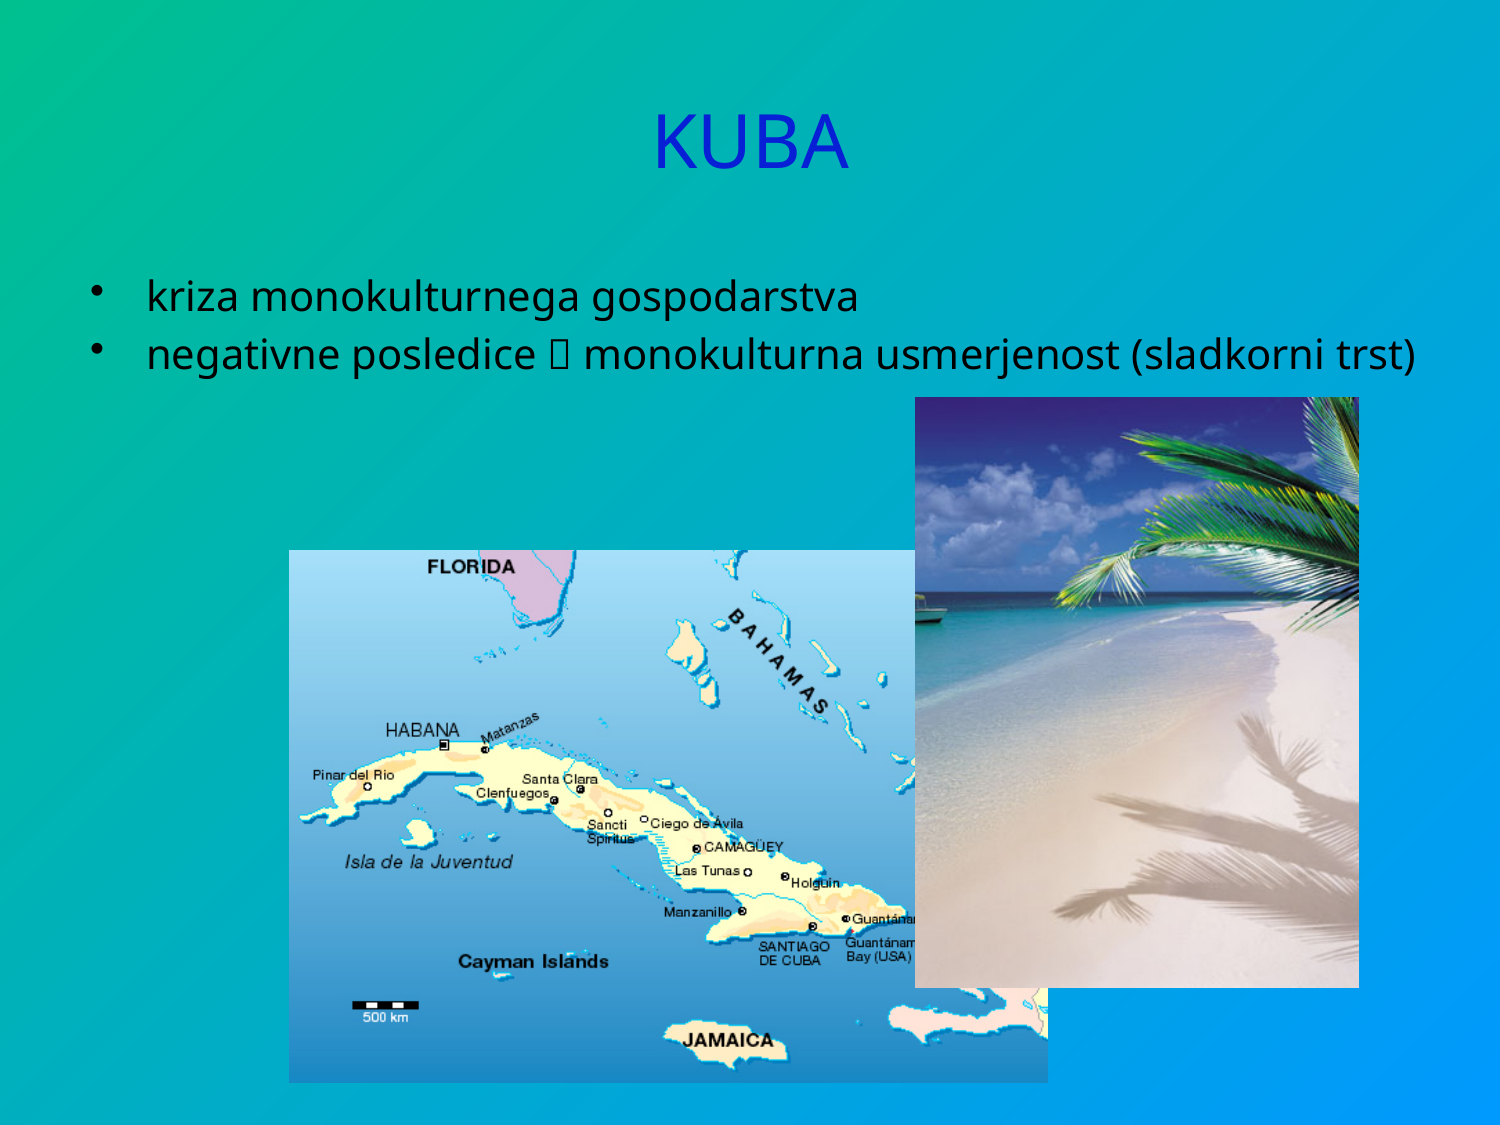

# KUBA
kriza monokulturnega gospodarstva
negativne posledice  monokulturna usmerjenost (sladkorni trst)